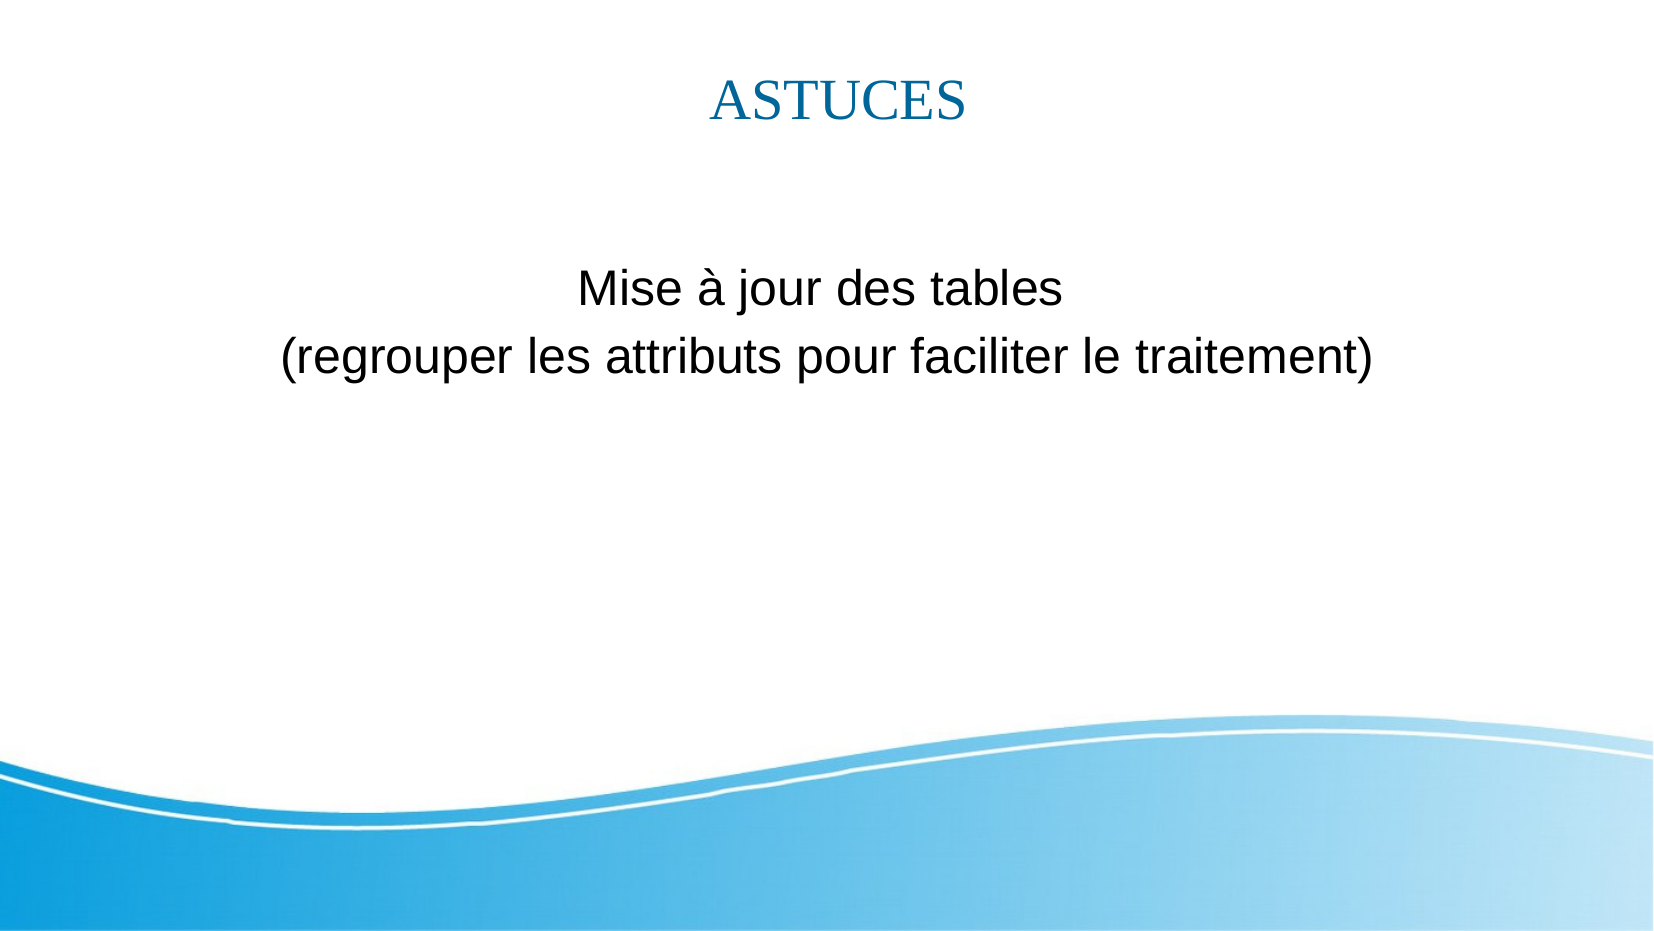

# ASTUCES
Mise à jour des tables
 (regrouper les attributs pour faciliter le traitement)